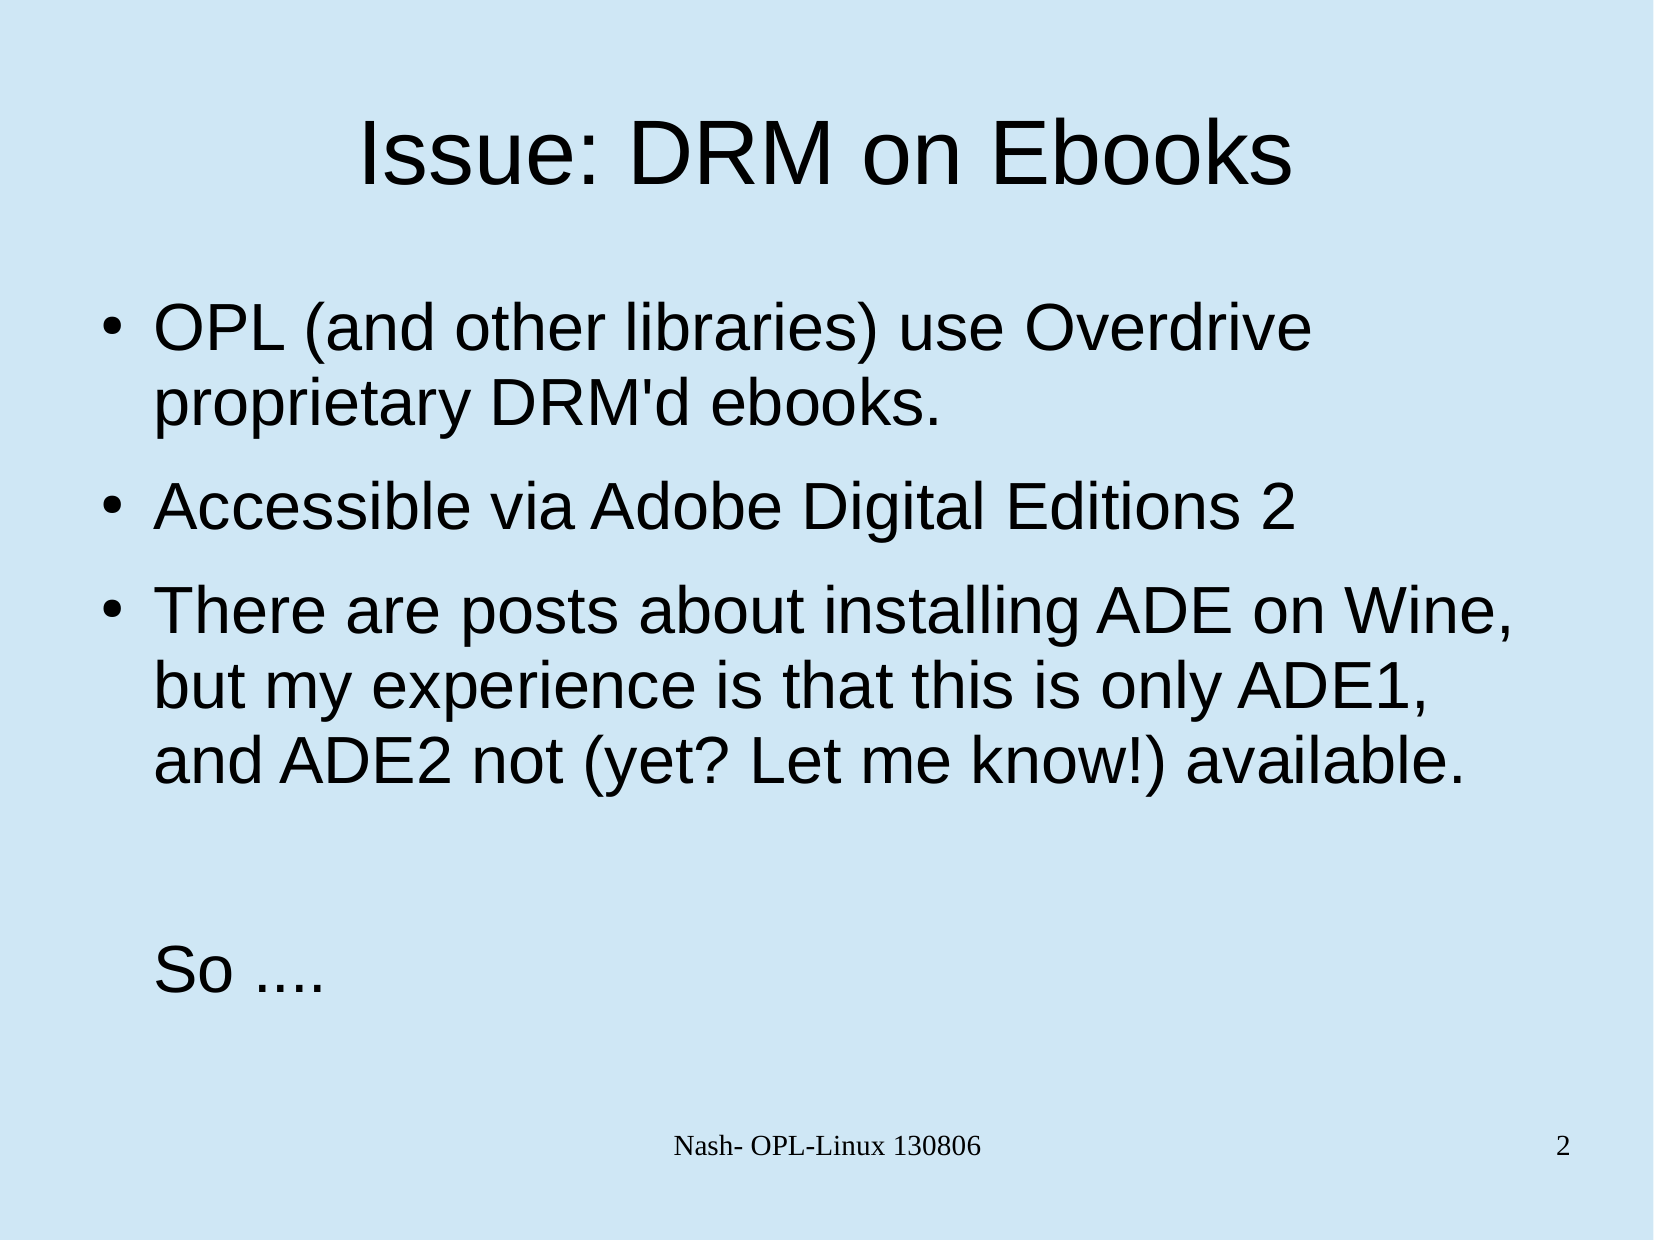

# Issue: DRM on Ebooks
OPL (and other libraries) use Overdrive proprietary DRM'd ebooks.
Accessible via Adobe Digital Editions 2
There are posts about installing ADE on Wine, but my experience is that this is only ADE1, and ADE2 not (yet? Let me know!) available.
So ....
2